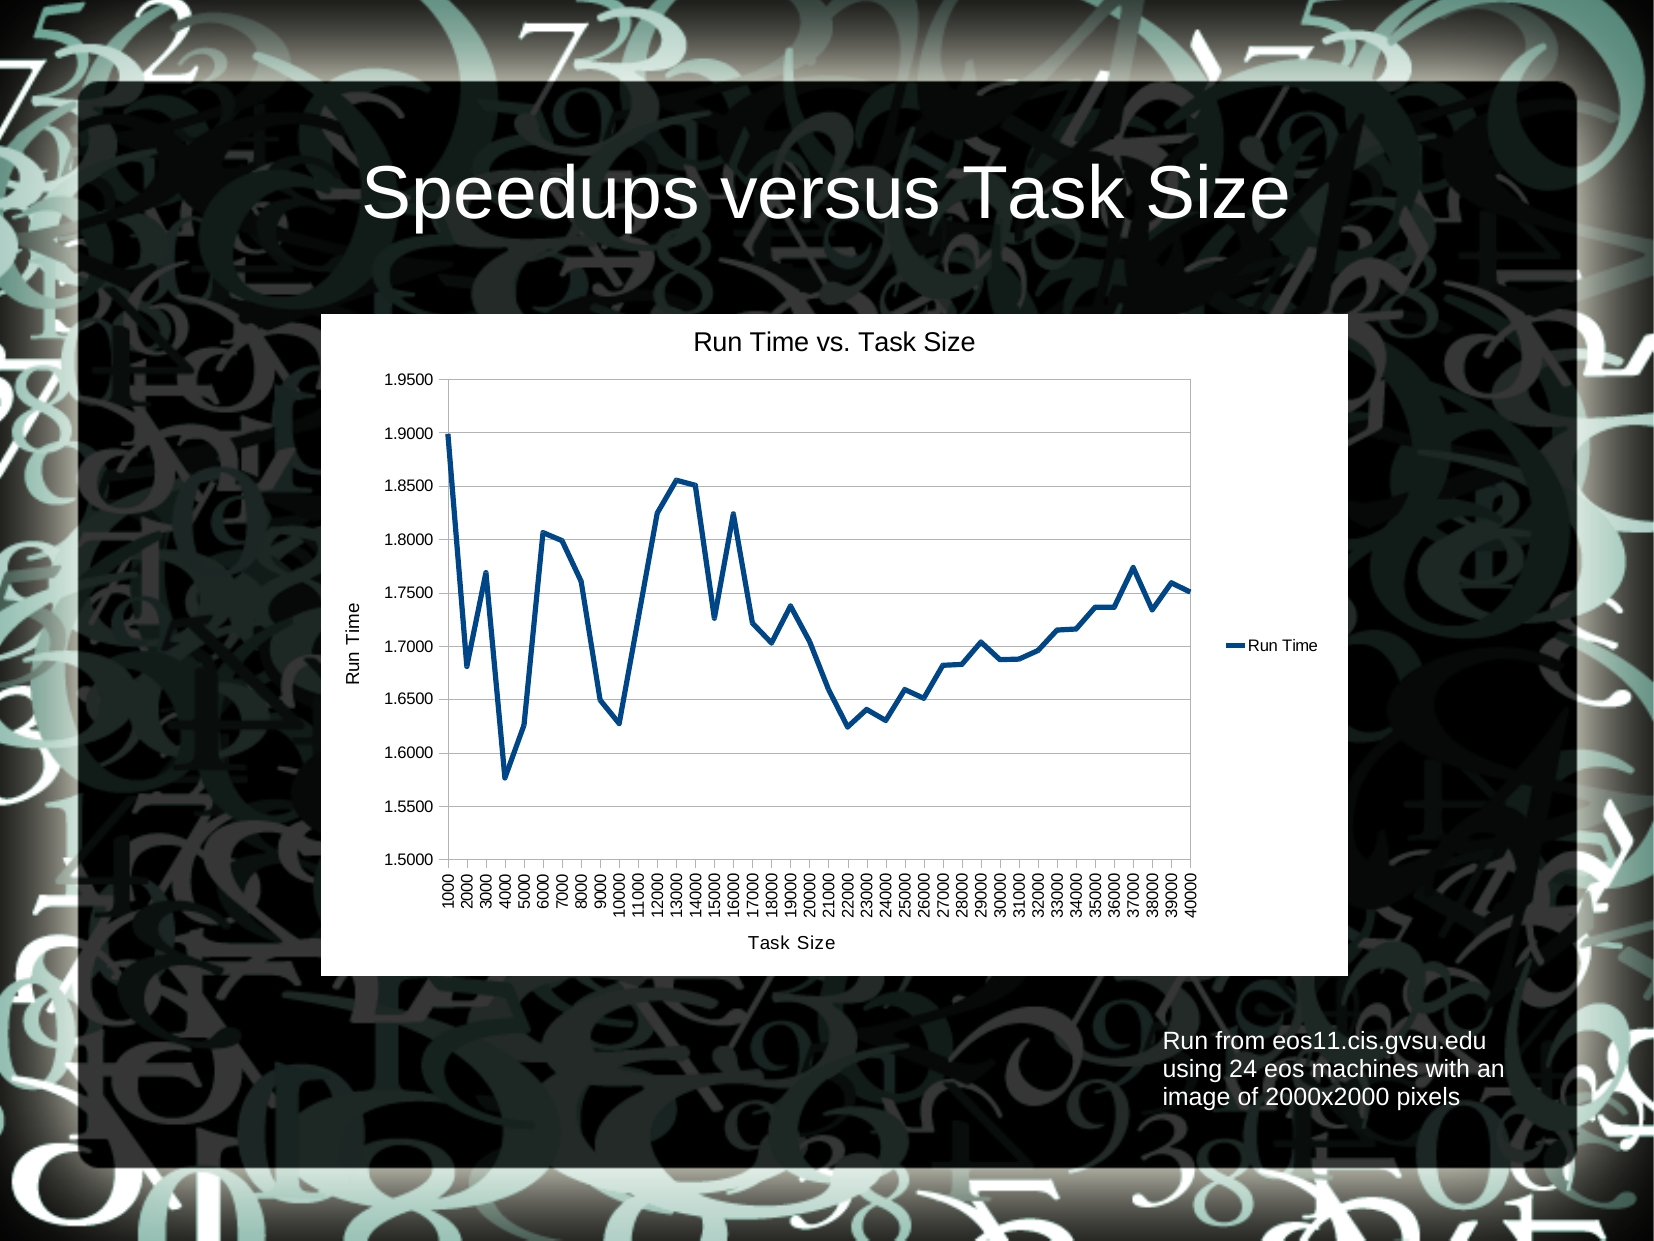

# Speedups versus Task Size
Run from eos11.cis.gvsu.edu using 24 eos machines with an image of 2000x2000 pixels